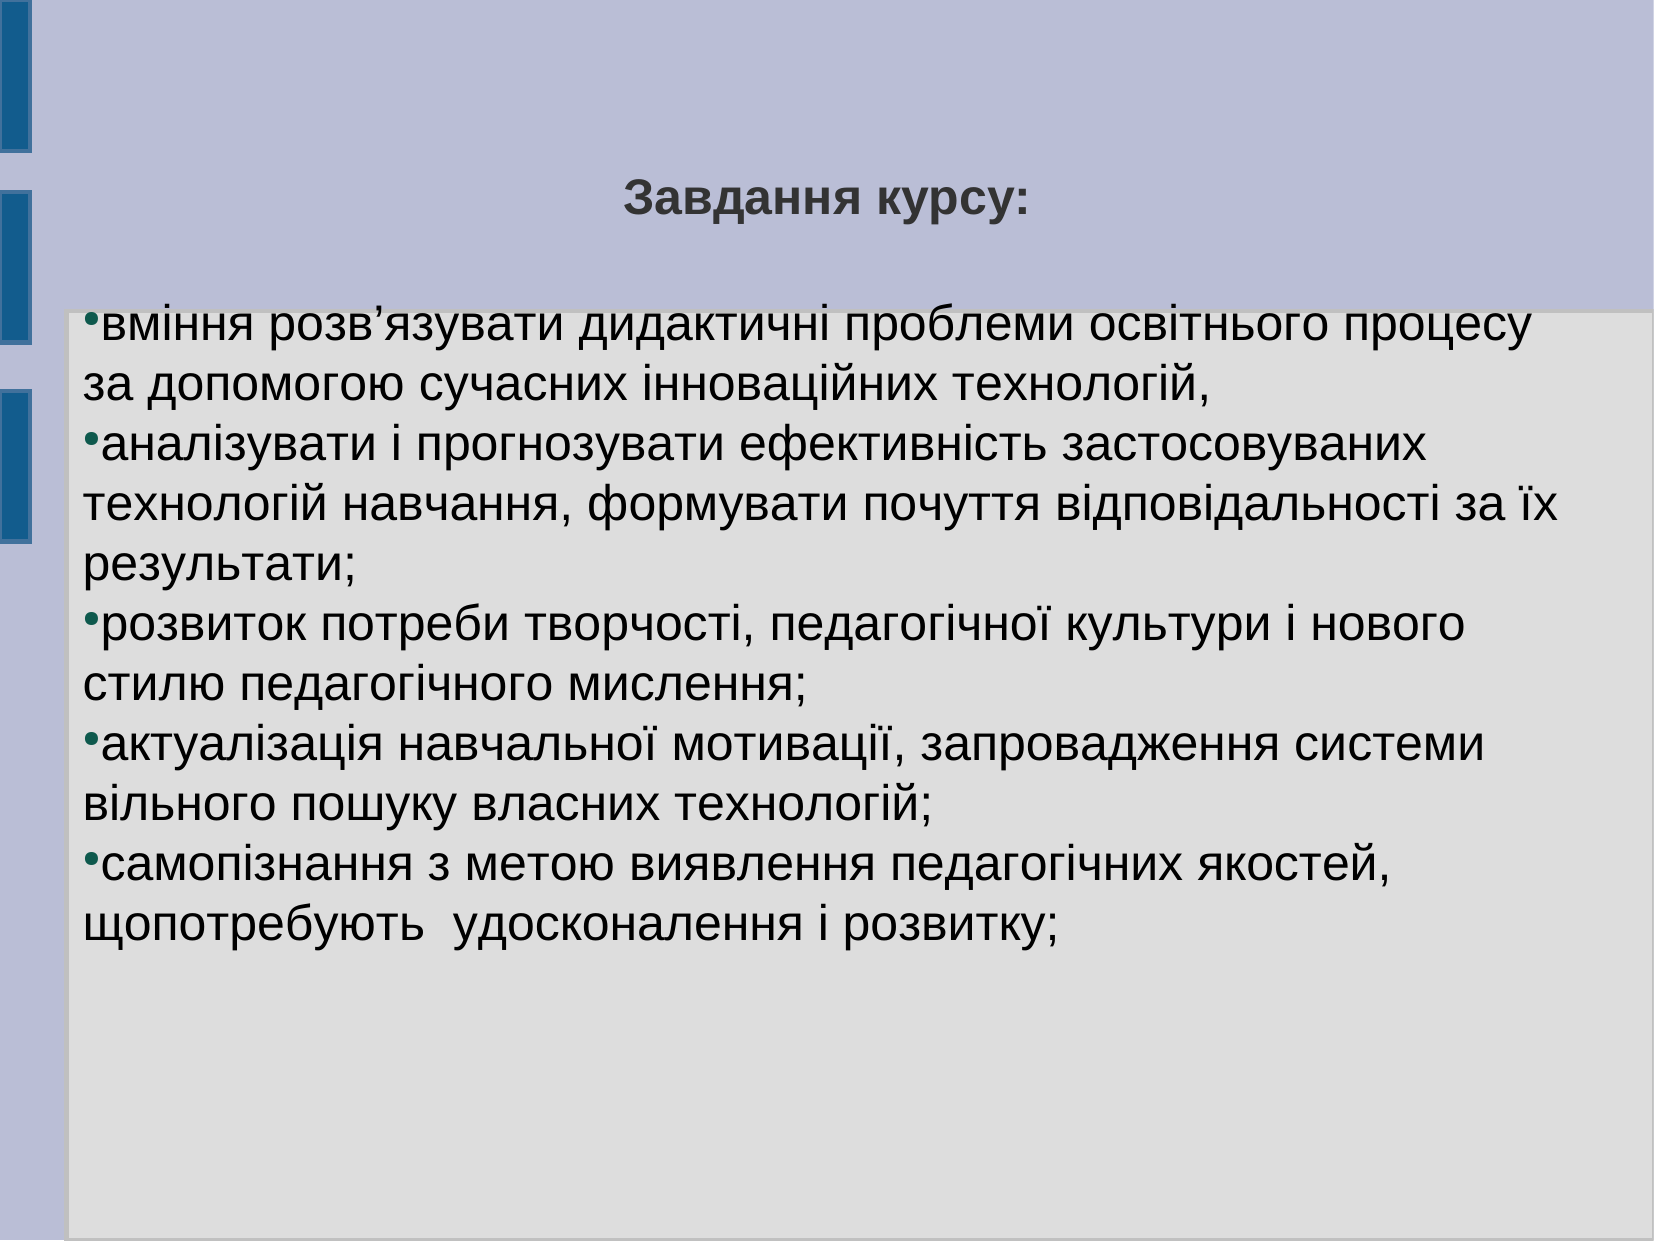

# Завдання курсу:
вміння розв’язувати дидактичні проблеми освітнього процесу за допомогою сучасних інноваційних технологій,
аналізувати і прогнозувати ефективність застосовуваних технологій навчання, формувати почуття відповідальності за їх результати;
розвиток потреби творчості, педагогічної культури і нового стилю педагогічного мислення;
актуалізація навчальної мотивації, запровадження системи вільного пошуку власних технологій;
самопізнання з метою виявлення педагогічних якостей, щопотребують удосконалення і розвитку;